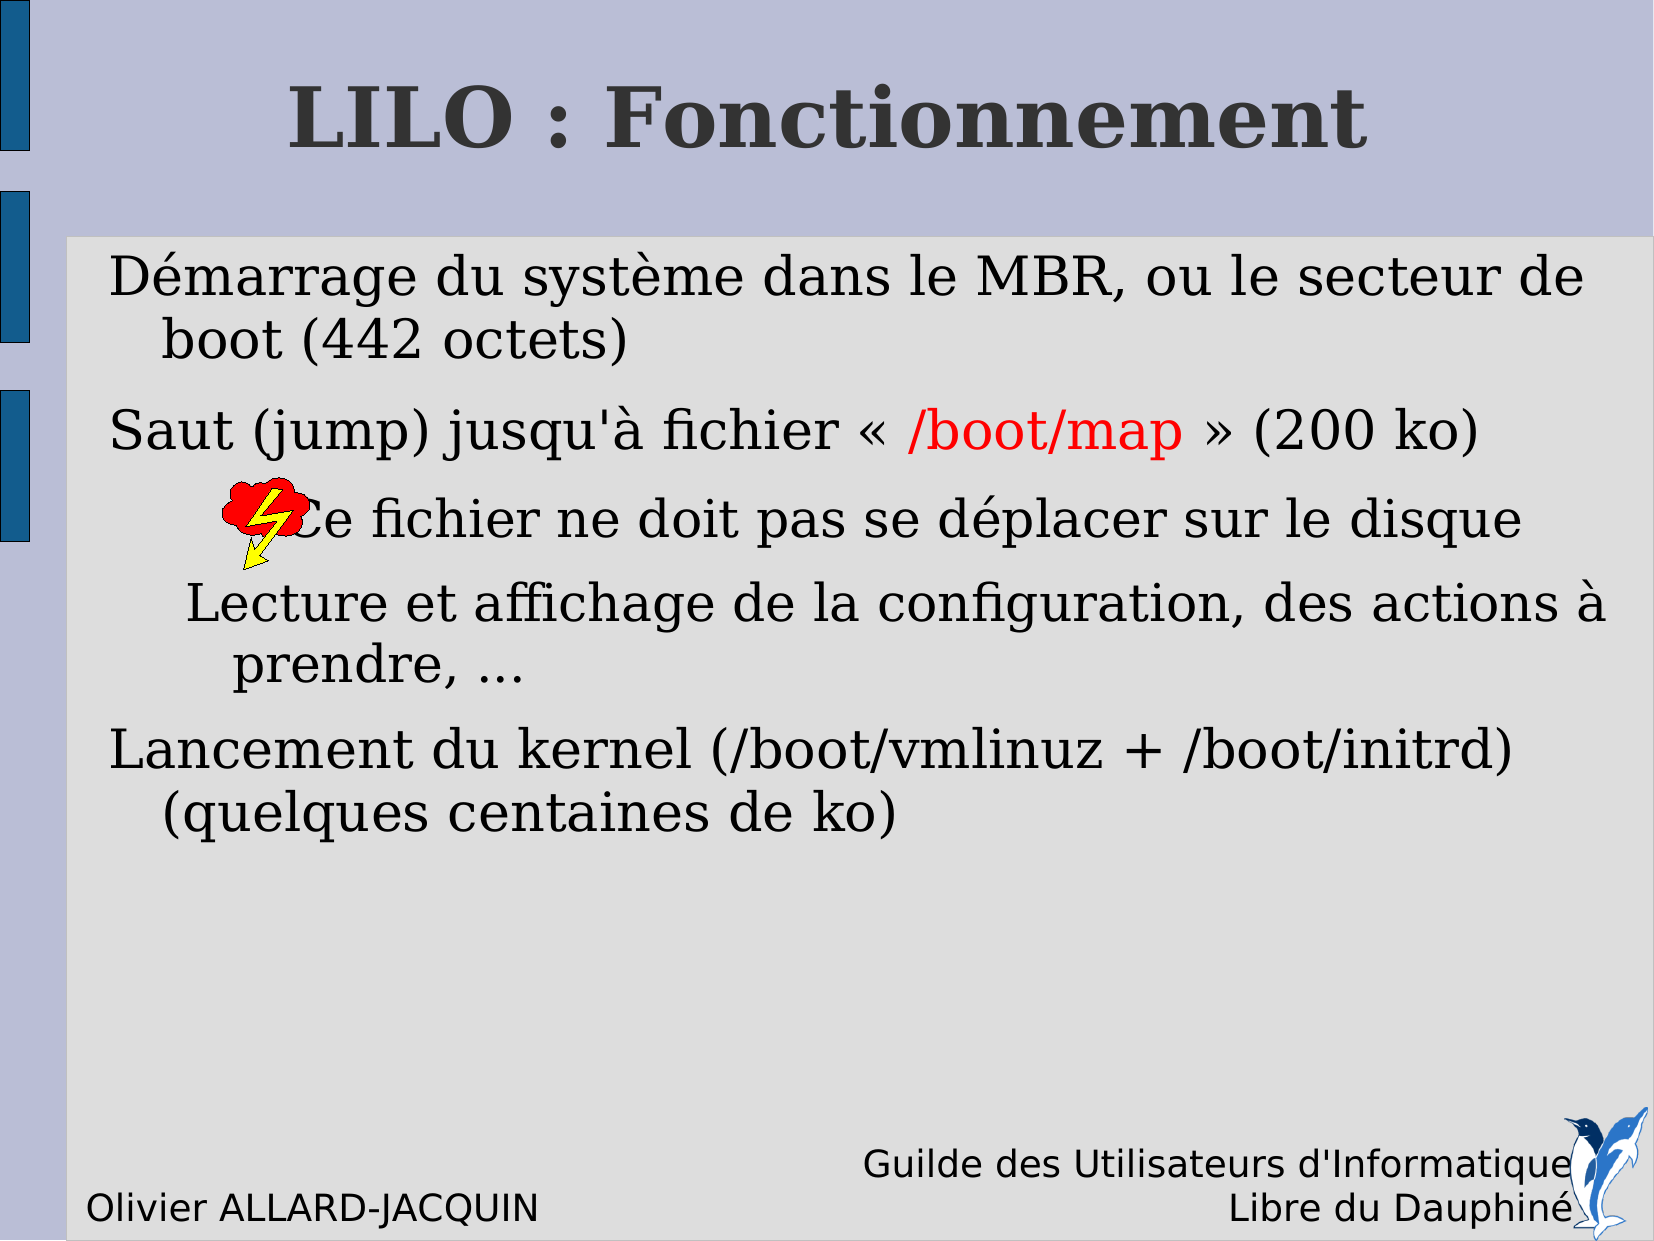

# LILO : Fonctionnement
Démarrage du système dans le MBR, ou le secteur de boot (442 octets)
Saut (jump) jusqu'à fichier « /boot/map » (200 ko)
 Ce fichier ne doit pas se déplacer sur le disque
Lecture et affichage de la configuration, des actions à prendre, ...
Lancement du kernel (/boot/vmlinuz + /boot/initrd) (quelques centaines de ko)